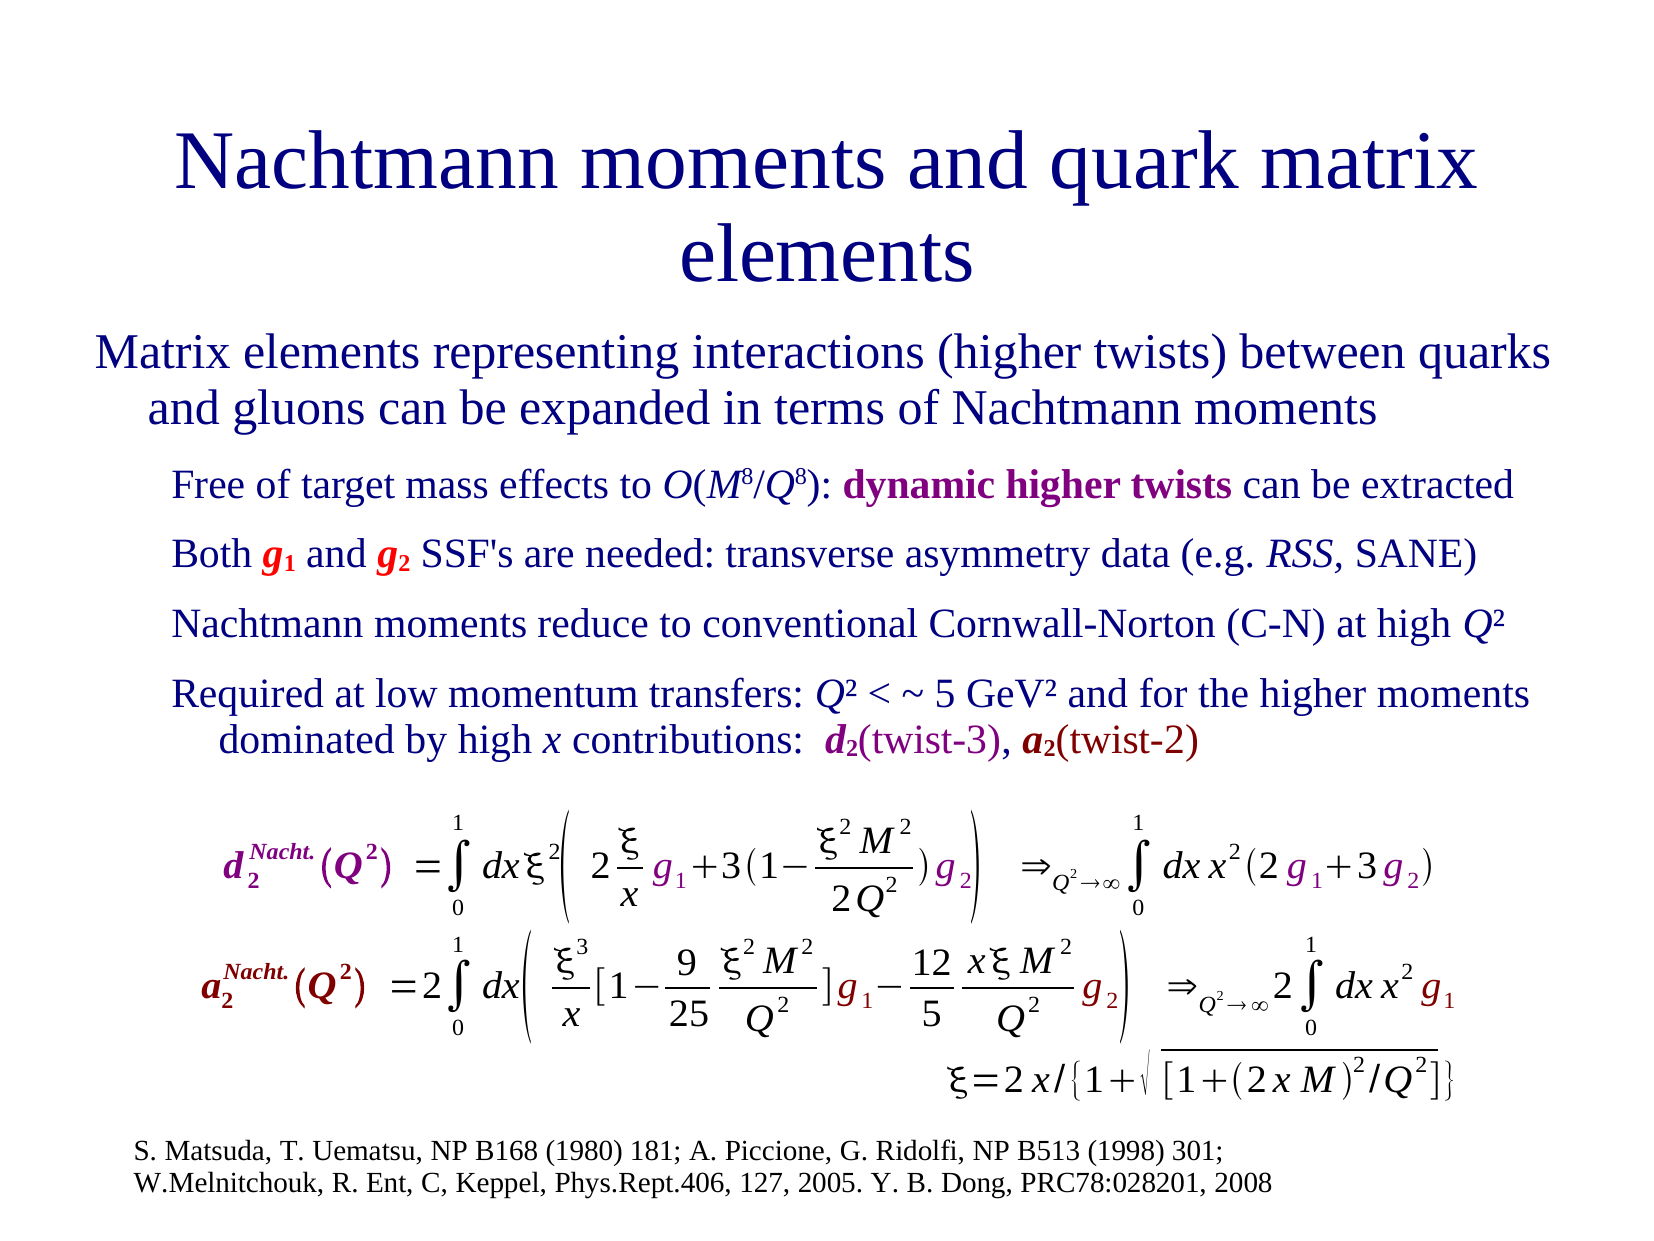

# Nachtmann moments and quark matrix elements
Matrix elements representing interactions (higher twists) between quarks and gluons can be expanded in terms of Nachtmann moments
Free of target mass effects to O(M8/Q8): dynamic higher twists can be extracted
Both g1 and g2 SSF's are needed: transverse asymmetry data (e.g. RSS, SANE)
Nachtmann moments reduce to conventional Cornwall-Norton (C-N) at high Q²
Required at low momentum transfers: Q² < ~ 5 GeV² and for the higher moments dominated by high x contributions: d2(twist-3), a2(twist-2)
S. Matsuda, T. Uematsu, NP B168 (1980) 181; A. Piccione, G. Ridolfi, NP B513 (1998) 301;
W.Melnitchouk, R. Ent, C, Keppel, Phys.Rept.406, 127, 2005. Y. B. Dong, PRC78:028201, 2008